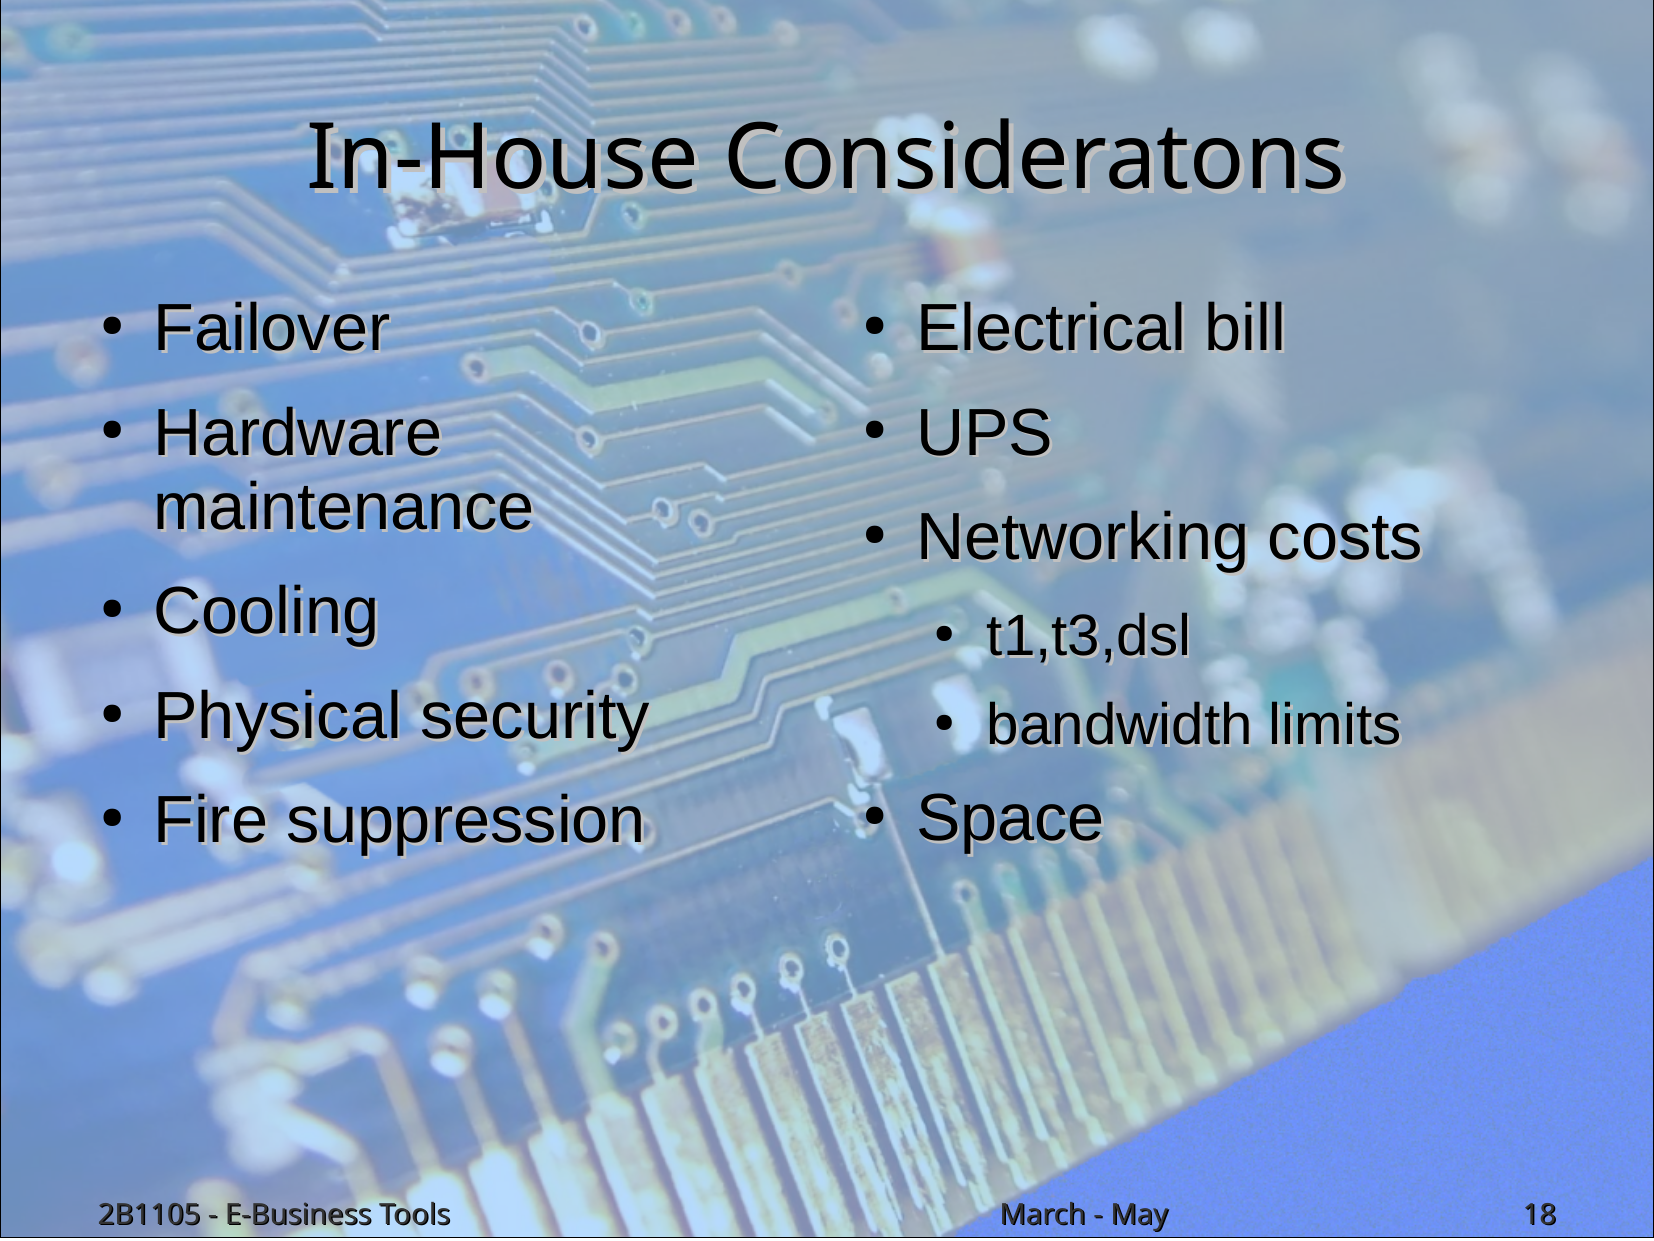

In-House Consideratons
# Failover
Hardware maintenance
Cooling
Physical security
Fire suppression
Electrical bill
UPS
Networking costs
t1,t3,dsl
bandwidth limits
Space